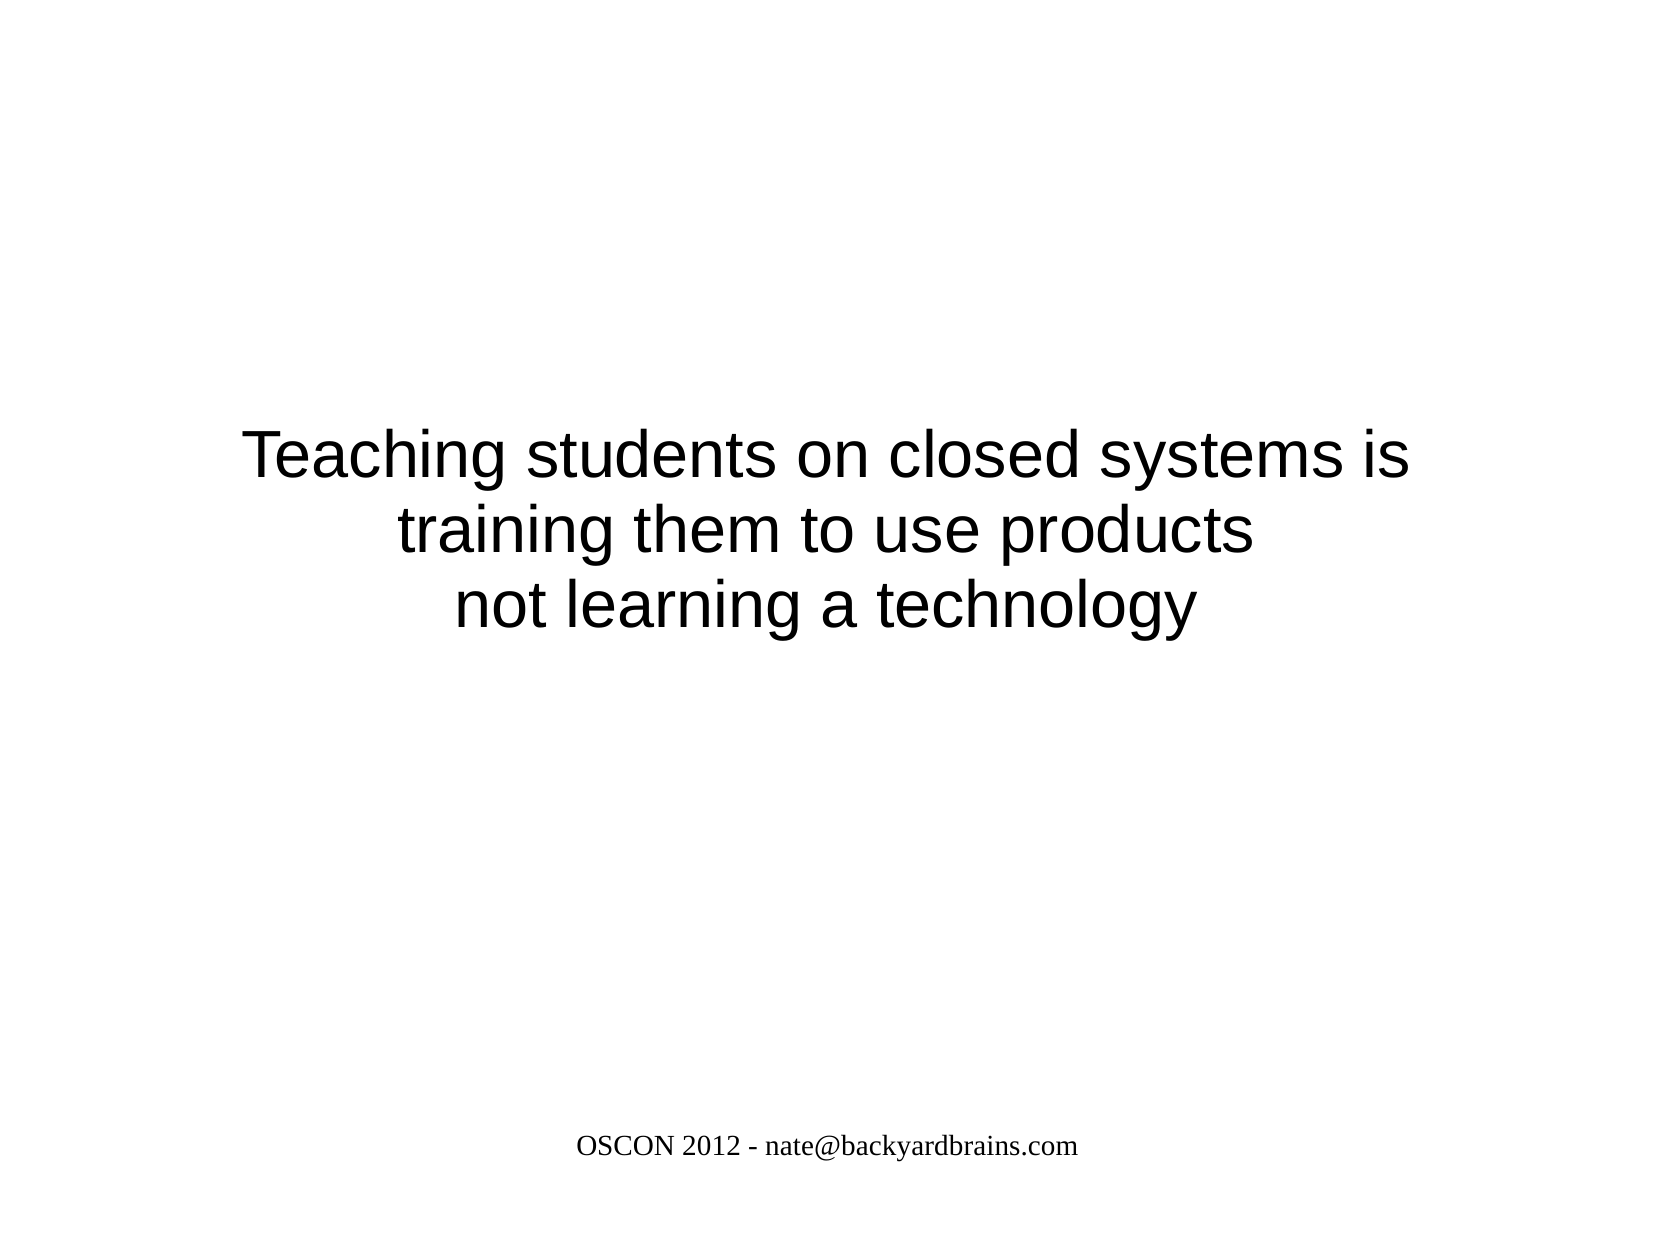

# Teaching students on closed systems is
training them to use products
not learning a technology
OSCON 2012 - nate@backyardbrains.com